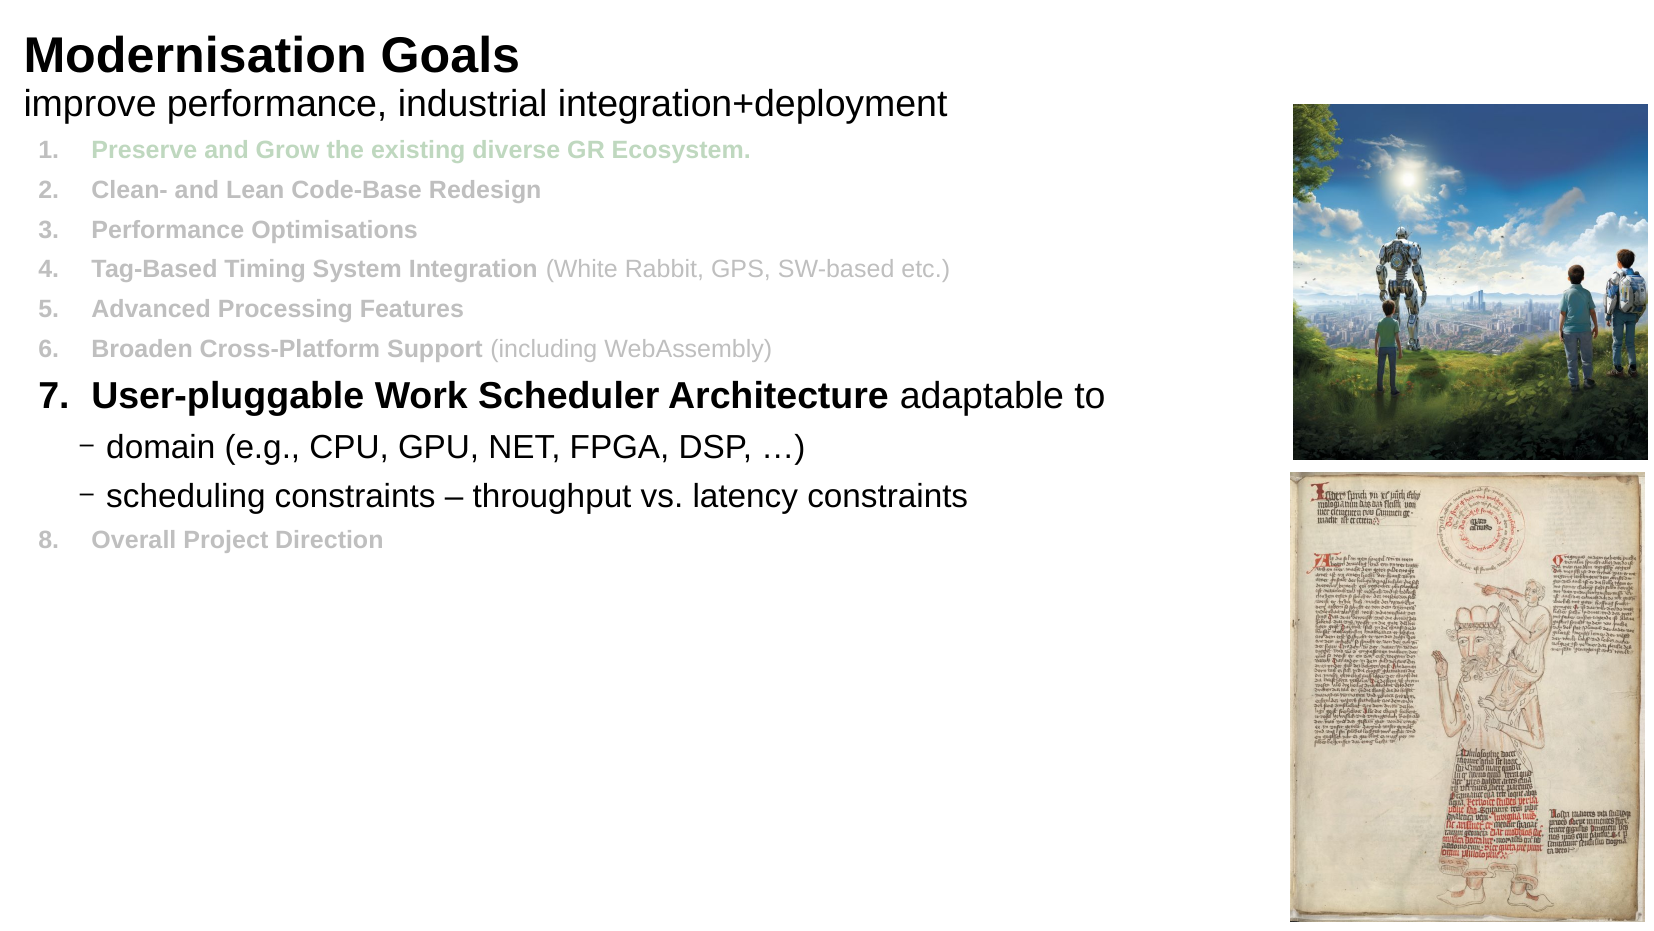

# Modernisation Goals improve performance, industrial integration+deployment
Preserve and Grow the existing diverse GR Ecosystem.
Clean- and Lean Code-Base Redesign
Performance Optimisations
Tag-Based Timing System Integration (White Rabbit, GPS, SW-based etc.)
Advanced Processing Features
Broaden Cross-Platform Support (including WebAssembly)
User-pluggable Work Scheduler Architecture adaptable to
domain (e.g., CPU, GPU, NET, FPGA, DSP, …)
scheduling constraints – throughput vs. latency constraints
Overall Project Direction